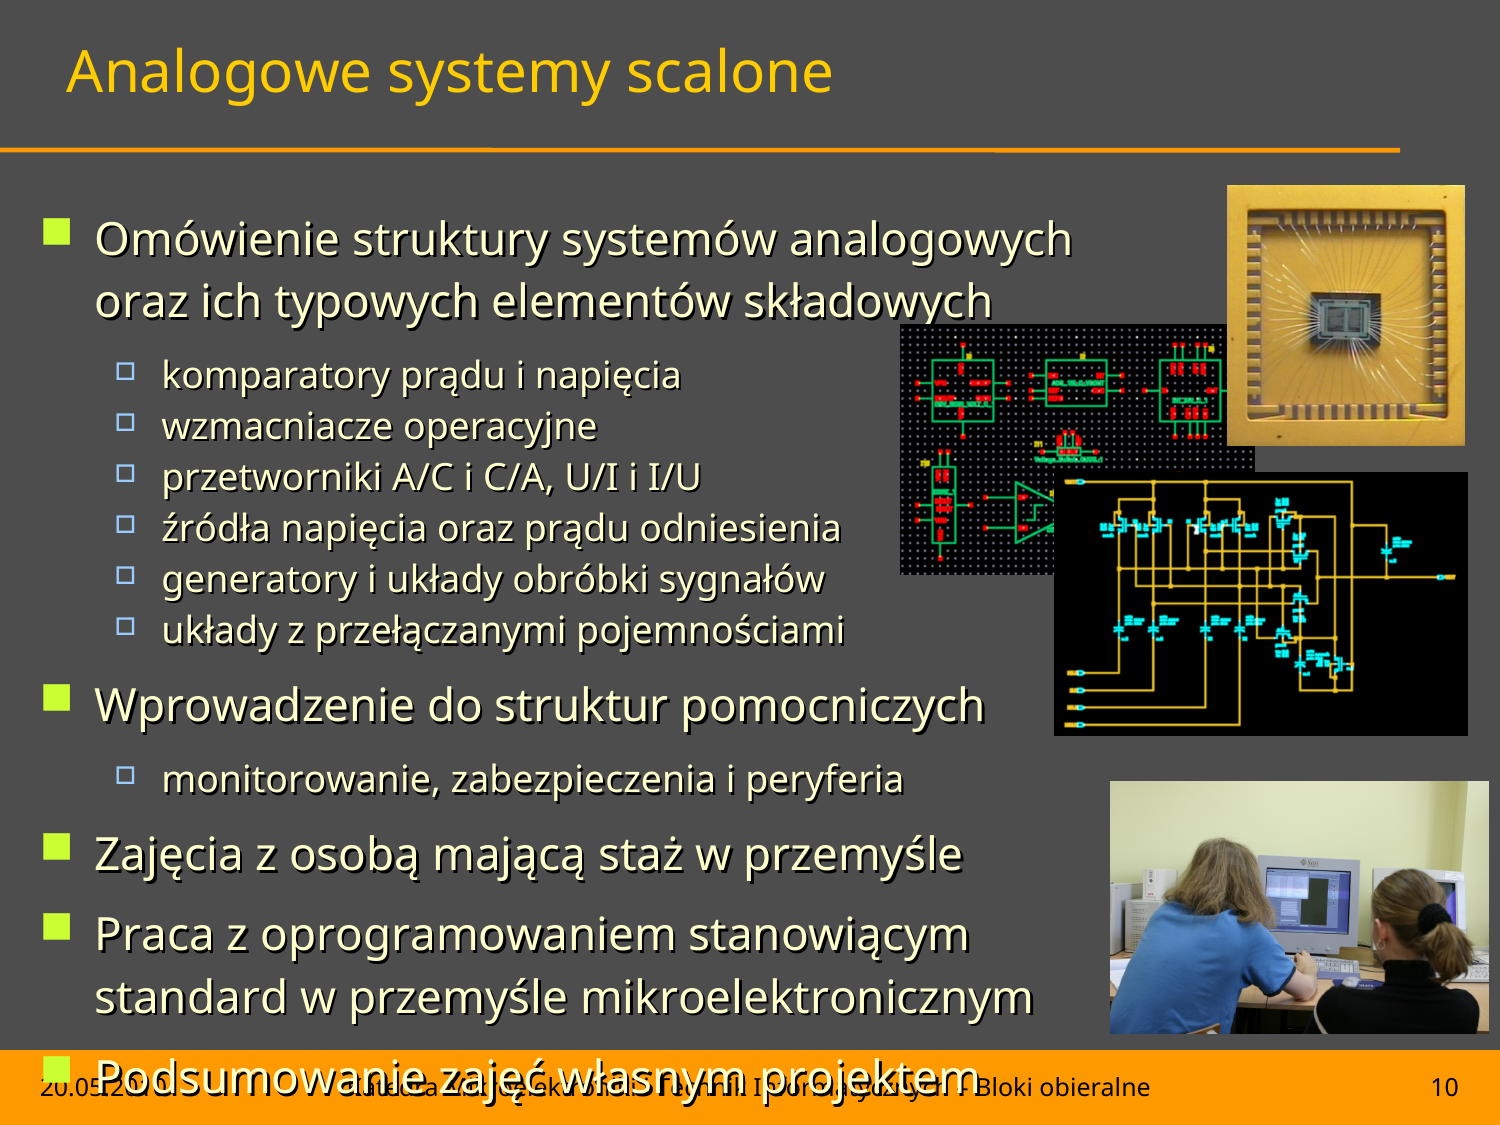

# Analogowe systemy scalone
Omówienie struktury systemów analogowych
oraz ich typowych elementów składowych
komparatory prądu i napięcia
wzmacniacze operacyjne
przetworniki A/C i C/A, U/I i I/U
źródła napięcia oraz prądu odniesienia
generatory i układy obróbki sygnałów
układy z przełączanymi pojemnościami
Wprowadzenie do struktur pomocniczych
monitorowanie, zabezpieczenia i peryferia
Zajęcia z osobą mającą staż w przemyśle
Praca z oprogramowaniem stanowiącym
standard w przemyśle mikroelektronicznym
Podsumowanie zajęć własnym projektem
20.05.2010
Katedra Mikroelektroniki i Technik Informatycznych – Bloki obieralne
10